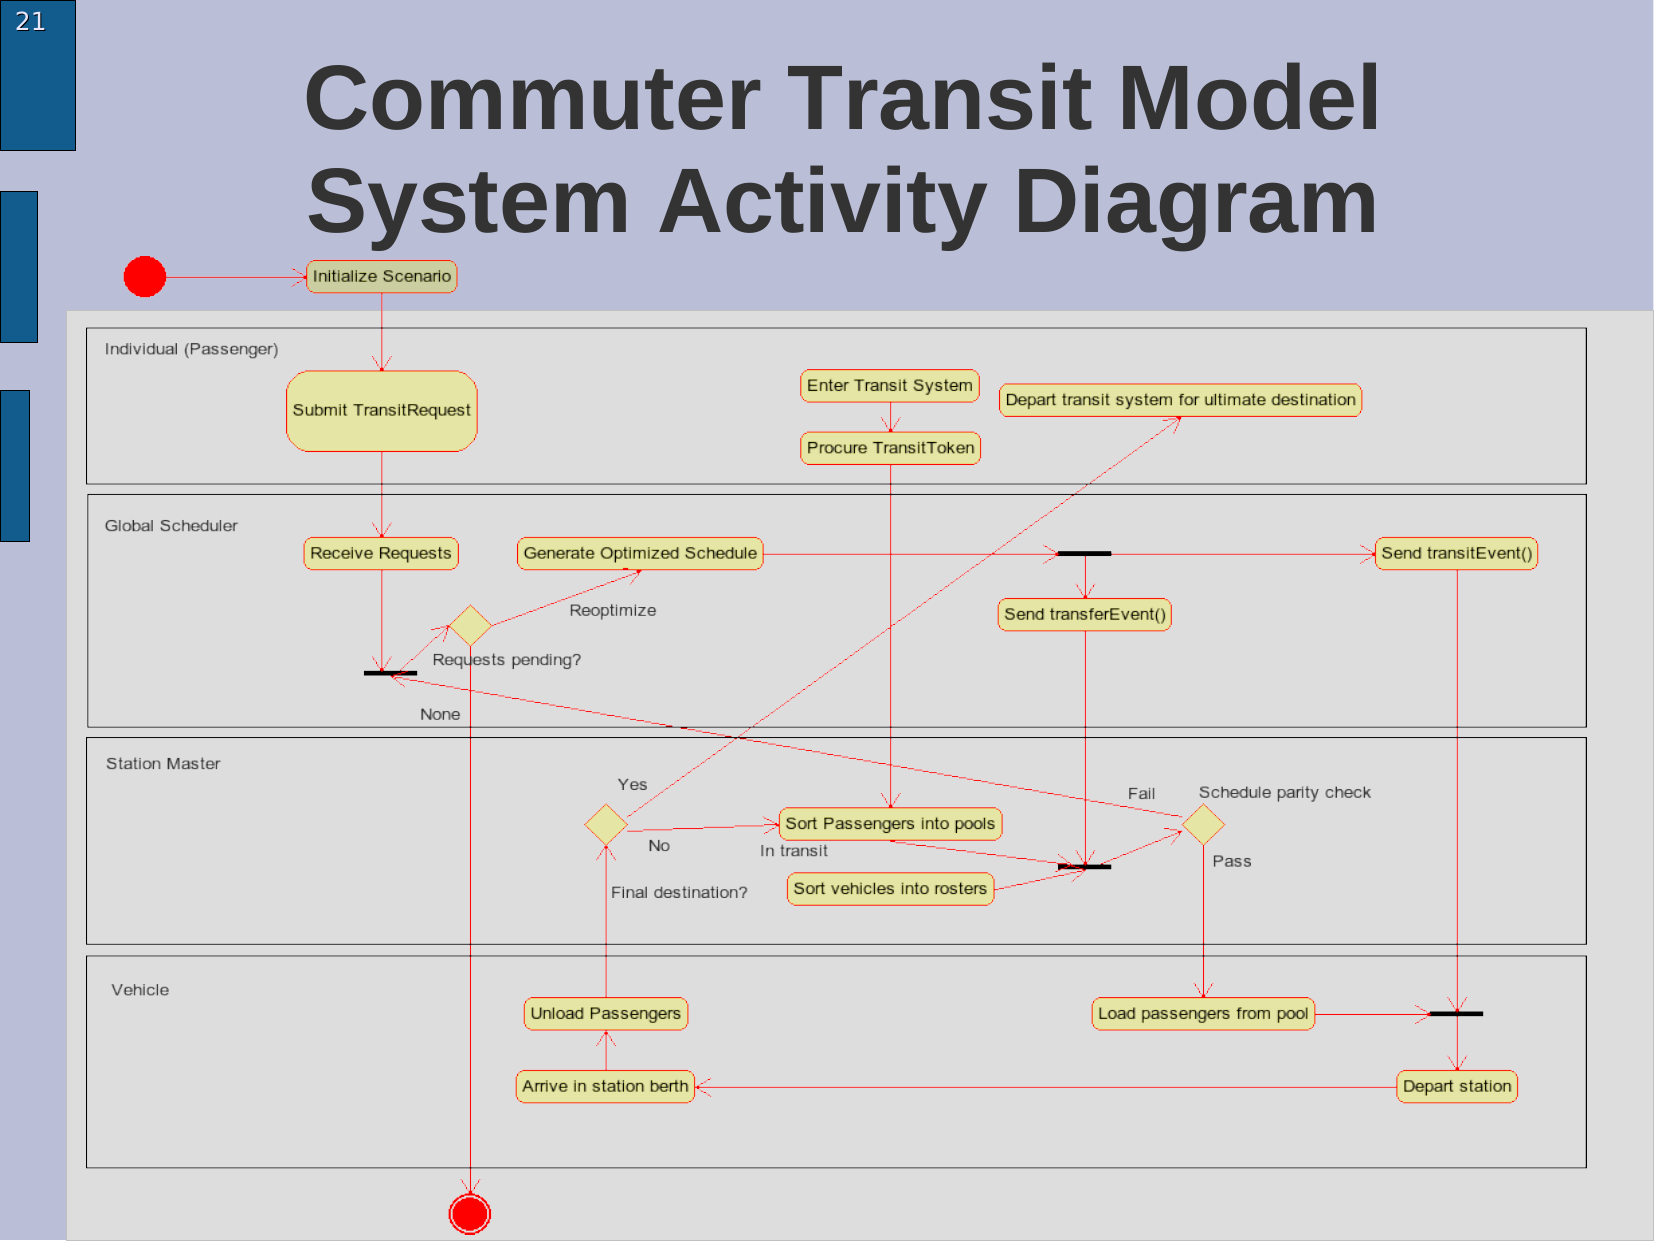

# Commuter Transit Model System Activity Diagram